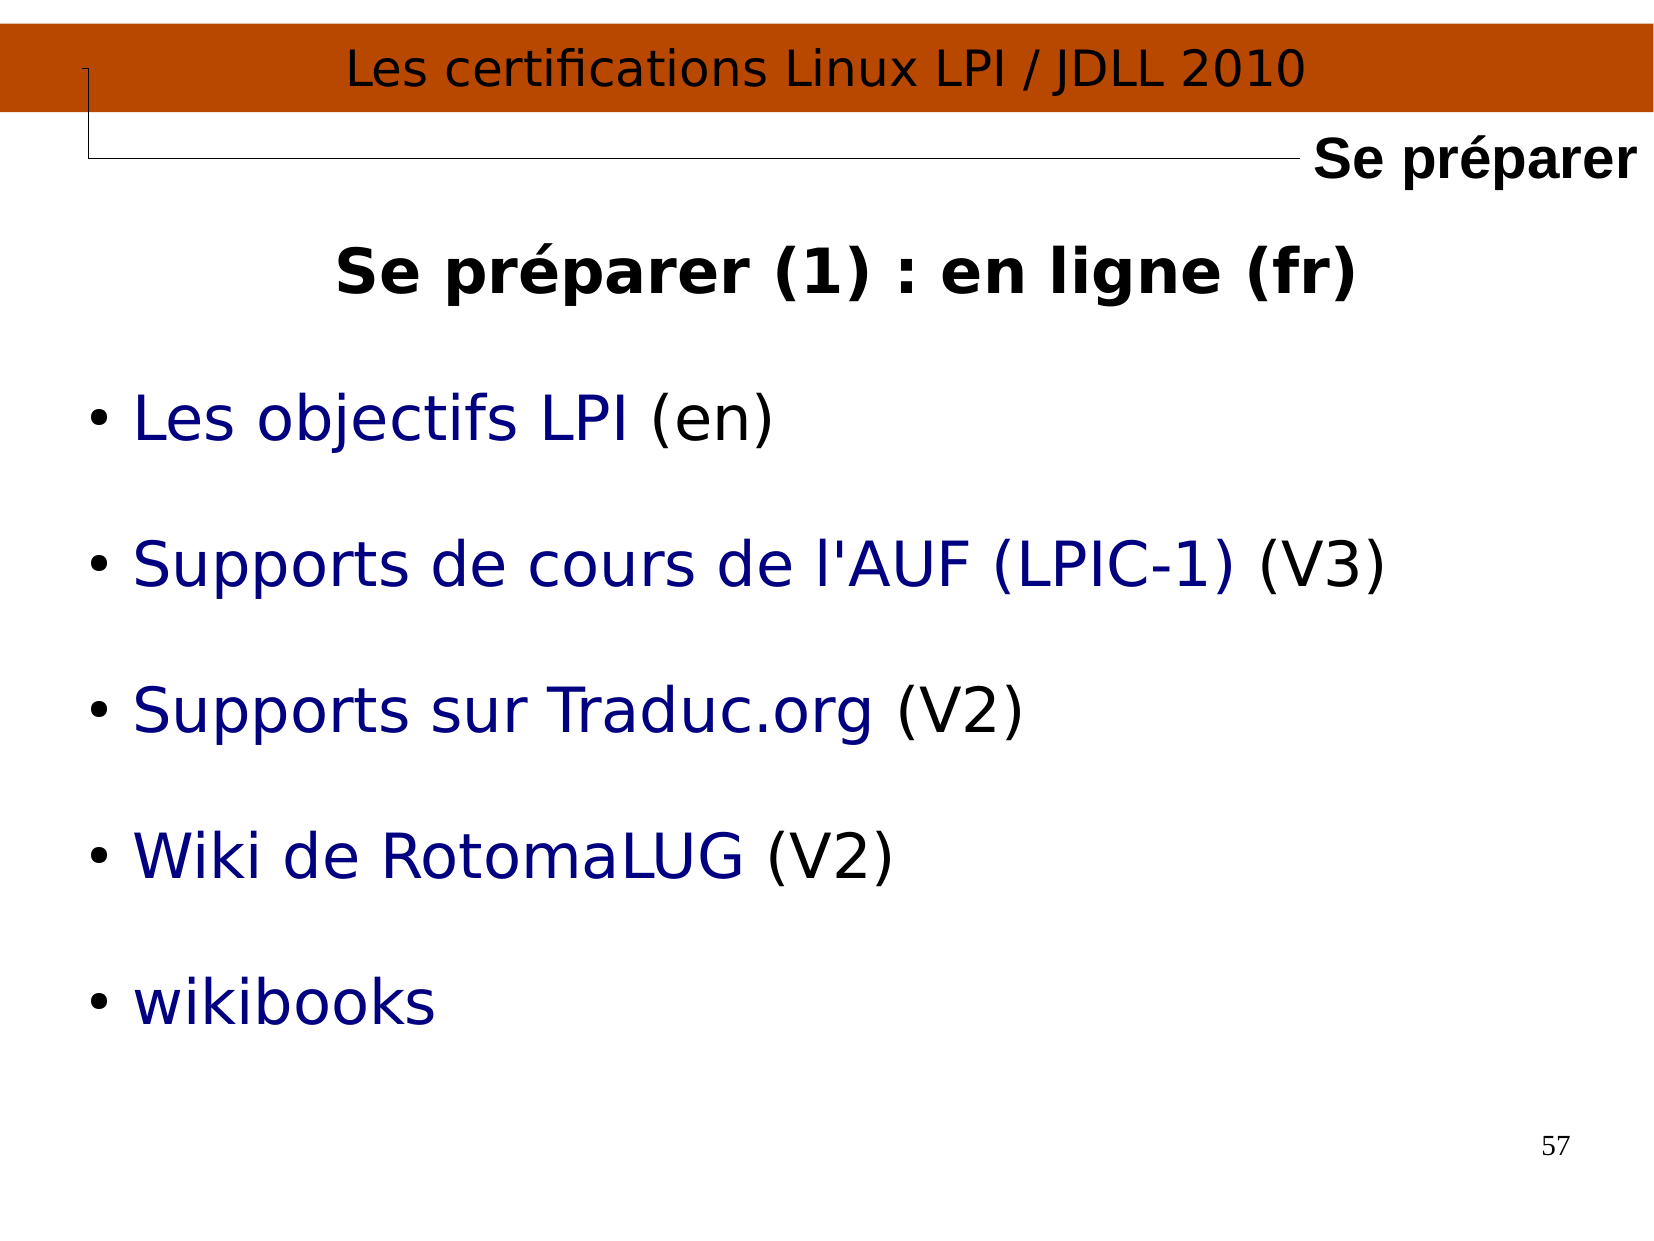

# Les certifications Linux LPI / JDLL 2010
Se préparer
Se préparer (1) : en ligne (fr)
Les objectifs LPI (en)
Supports de cours de l'AUF (LPIC-1) (V3)
Supports sur Traduc.org (V2)
Wiki de RotomaLUG (V2)
wikibooks
57